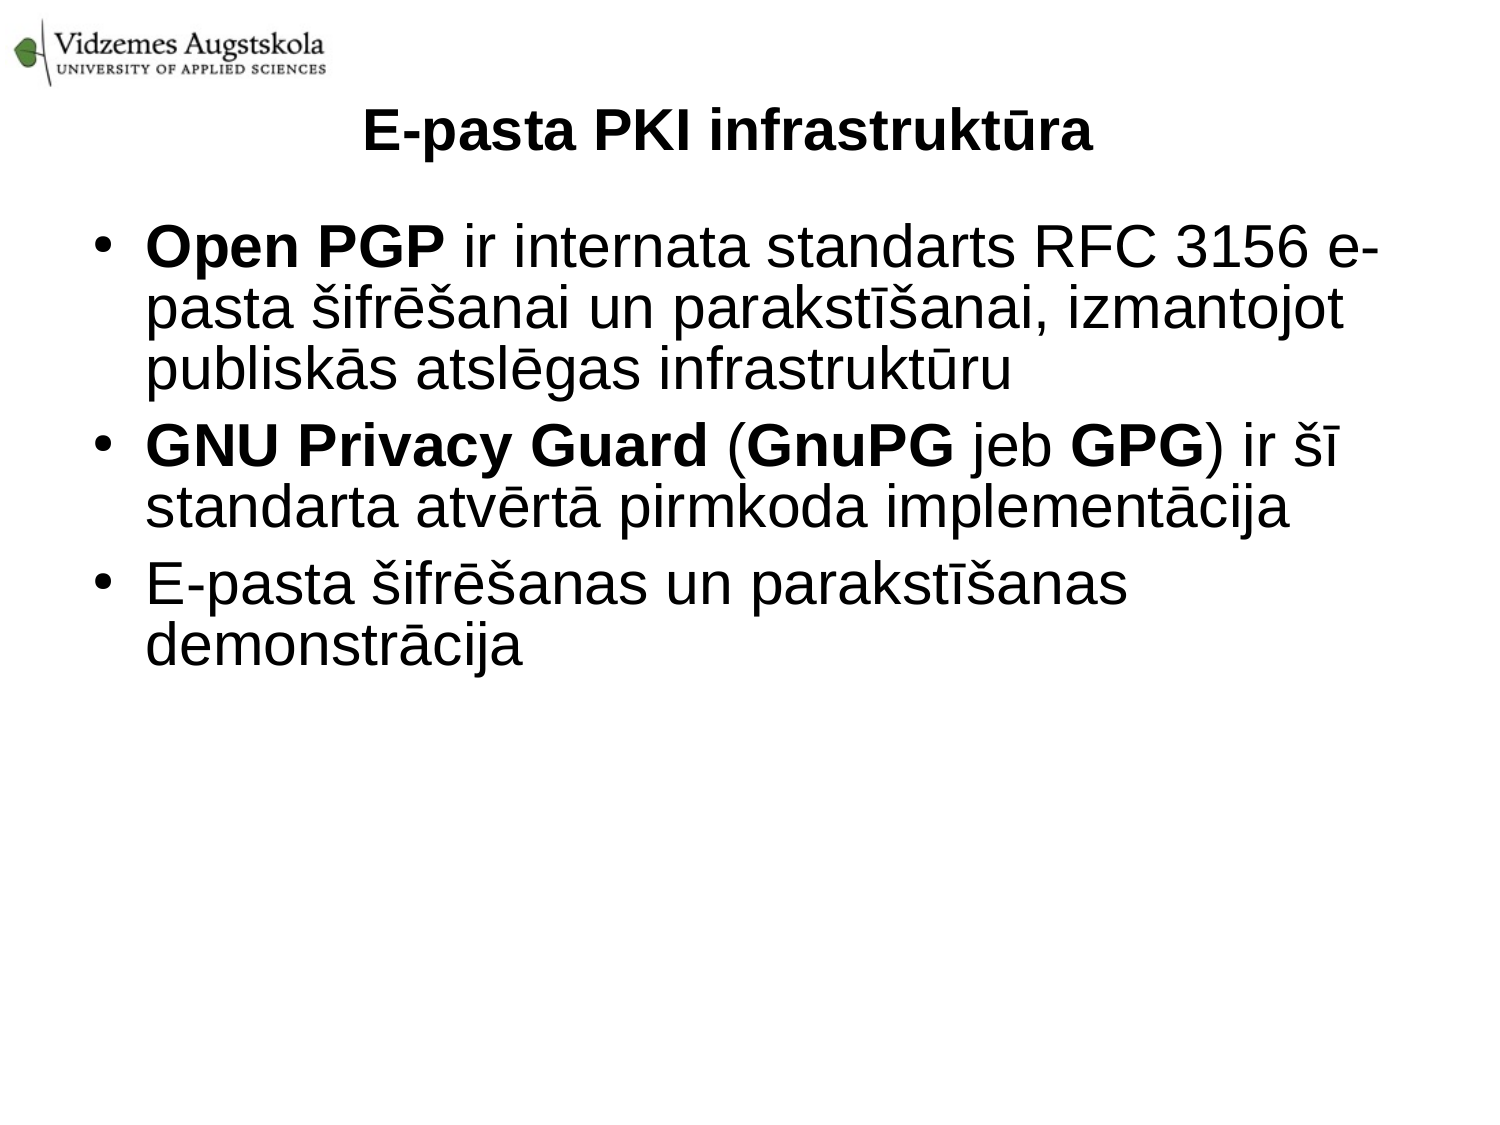

# E-pasta PKI infrastruktūra
Open PGP ir internata standarts RFC 3156 e-pasta šifrēšanai un parakstīšanai, izmantojot publiskās atslēgas infrastruktūru
GNU Privacy Guard (GnuPG jeb GPG) ir šī standarta atvērtā pirmkoda implementācija
E-pasta šifrēšanas un parakstīšanas demonstrācija